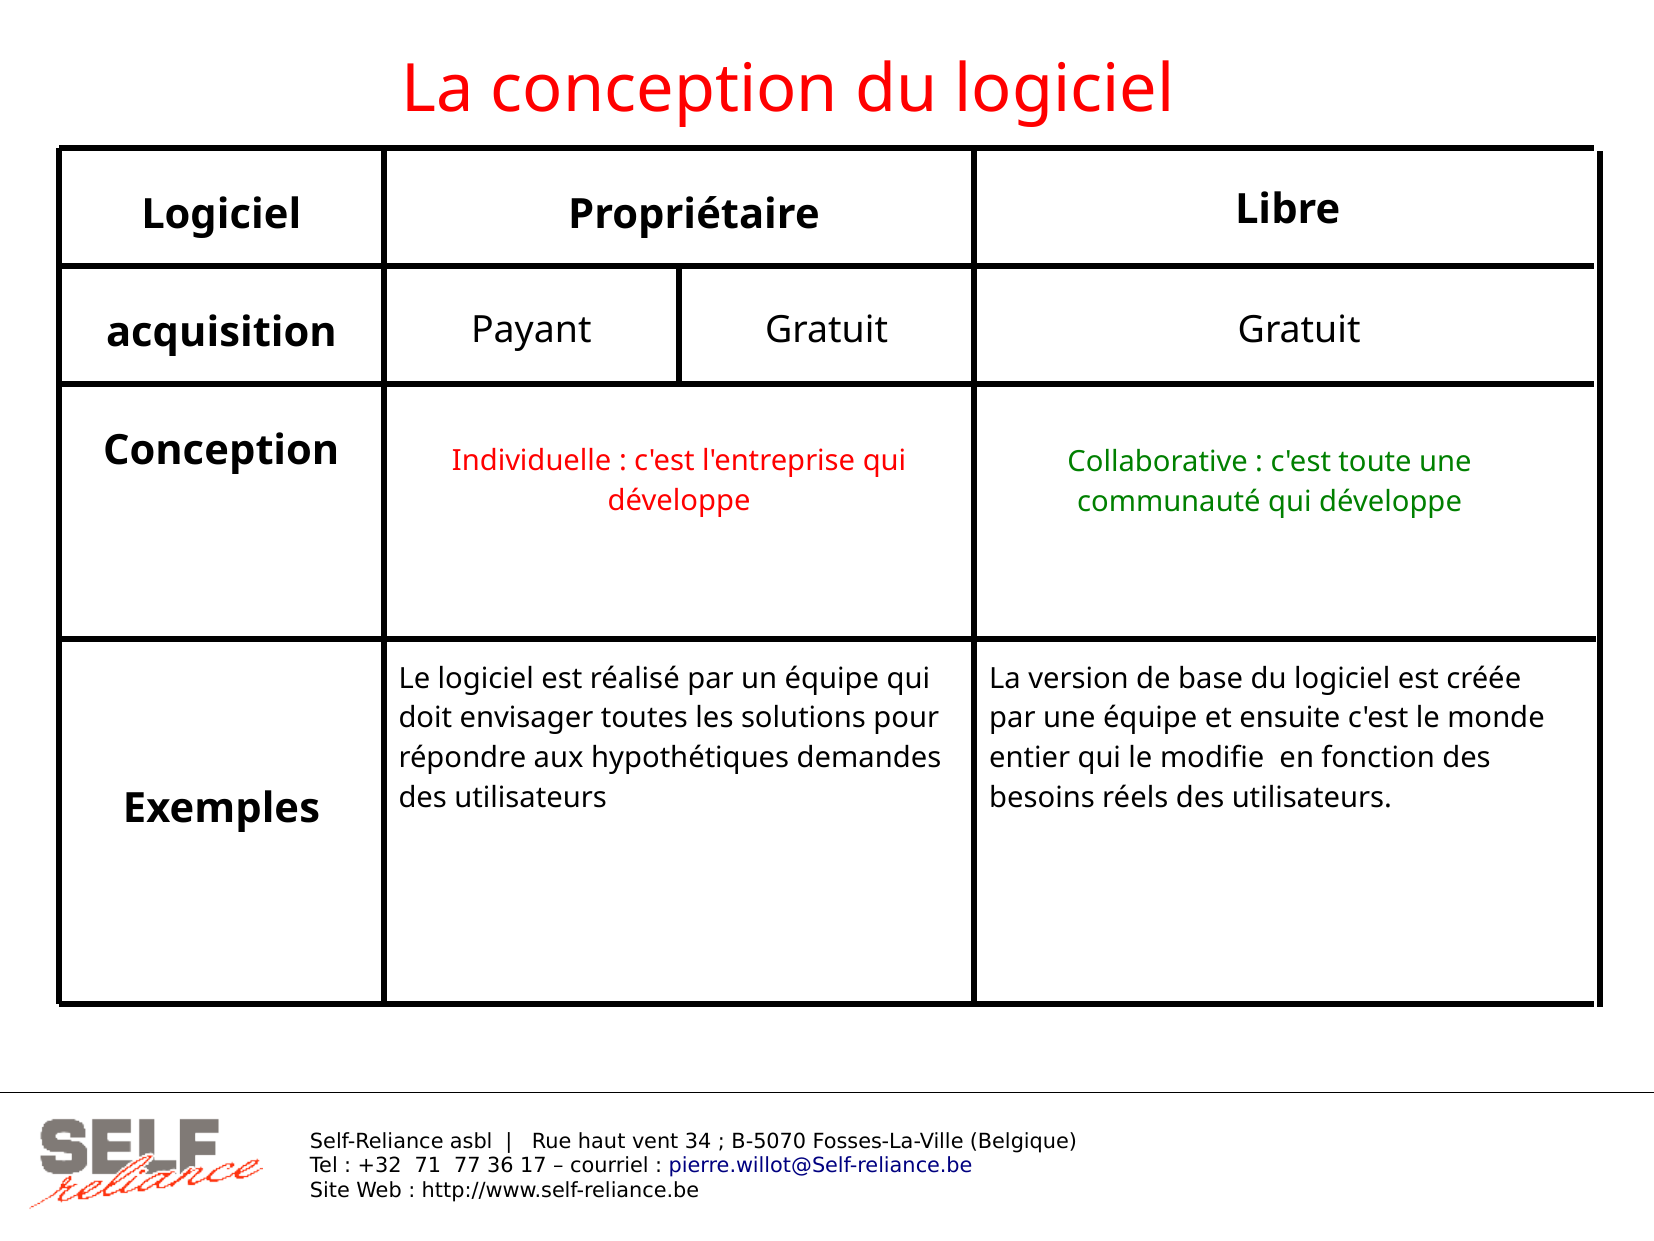

La conception du logiciel
Libre
Logiciel
Propriétaire
acquisition
Payant
Gratuit
Gratuit
Individuelle : c'est l'entreprise qui développe
Collaborative : c'est toute une communauté qui développe
Conception
Le logiciel est réalisé par un équipe qui doit envisager toutes les solutions pour répondre aux hypothétiques demandes des utilisateurs
La version de base du logiciel est créée par une équipe et ensuite c'est le monde entier qui le modifie en fonction des besoins réels des utilisateurs.
Exemples
Self-Reliance asbl | Rue haut vent 34 ; B-5070 Fosses-La-Ville (Belgique)
Tel : +32 71 77 36 17 – courriel : pierre.willot@Self-reliance.be
Site Web : http://www.self-reliance.be